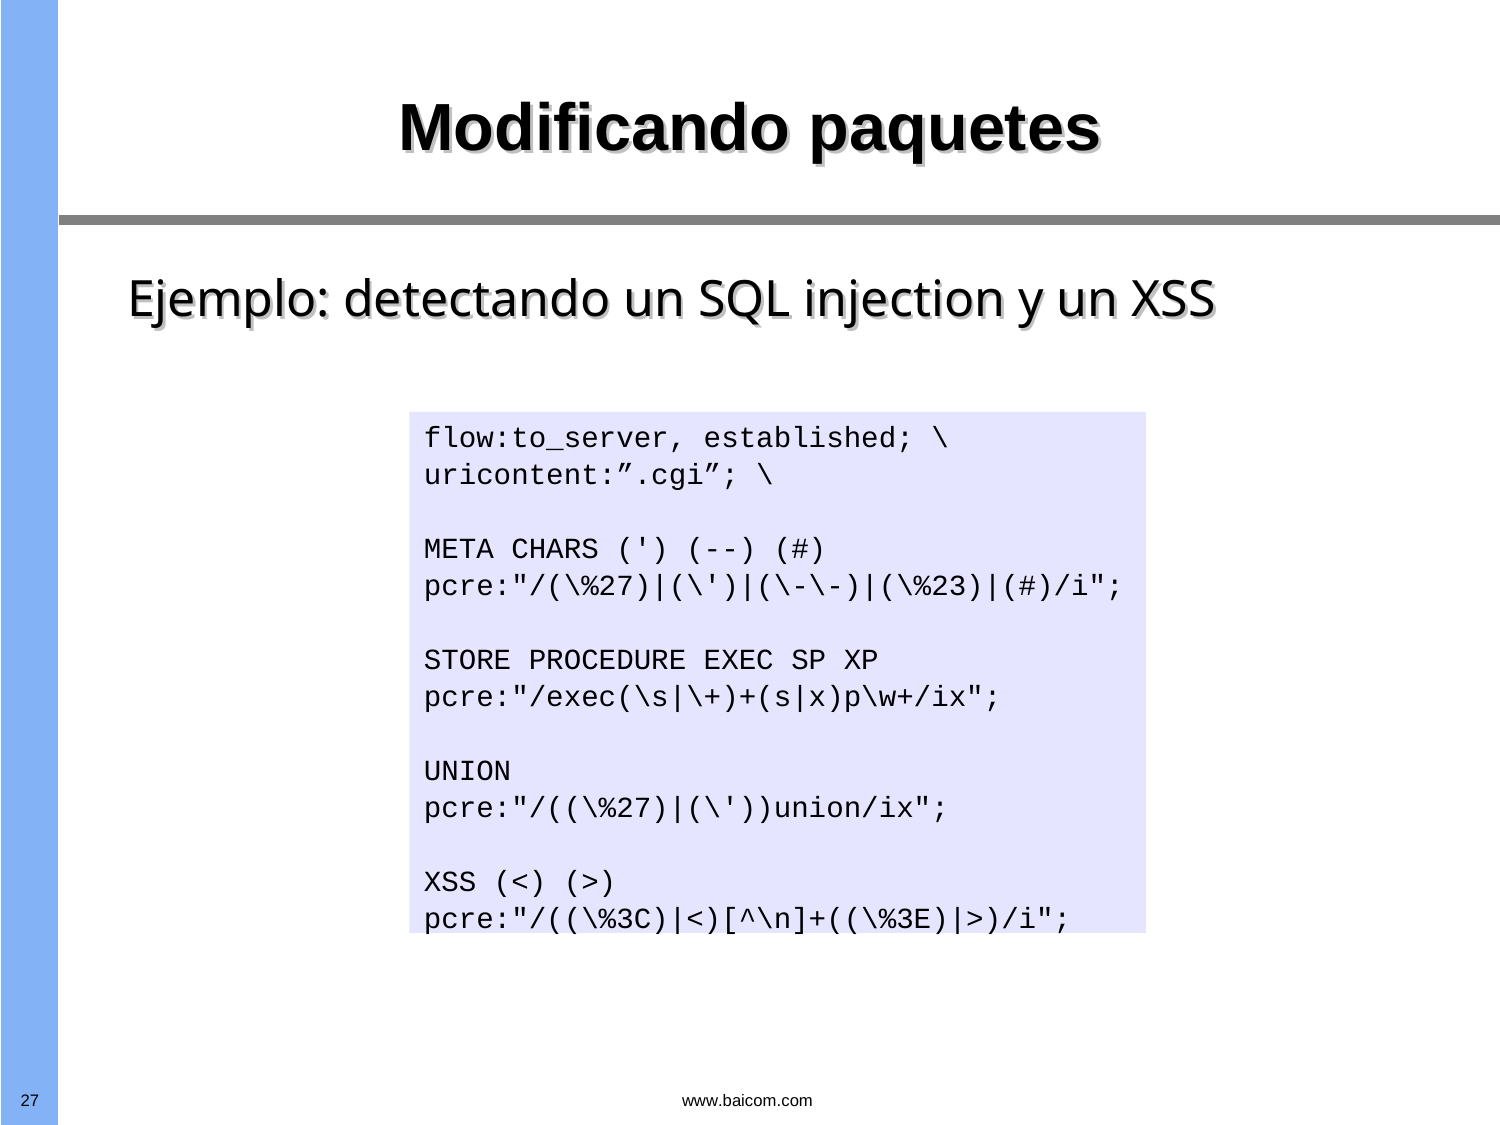

Modificando paquetes
# Ejemplo: detectando un SQL injection y un XSS
flow:to_server, established; \
uricontent:”.cgi”; \
META CHARS (') (--) (#)
pcre:"/(\%27)|(\')|(\-\-)|(\%23)|(#)/i";
STORE PROCEDURE EXEC SP XP
pcre:"/exec(\s|\+)+(s|x)p\w+/ix";
UNION
pcre:"/((\%27)|(\'))union/ix";
XSS (<) (>)
pcre:"/((\%3C)|<)[^\n]+((\%3E)|>)/i";
27
www.baicom.com